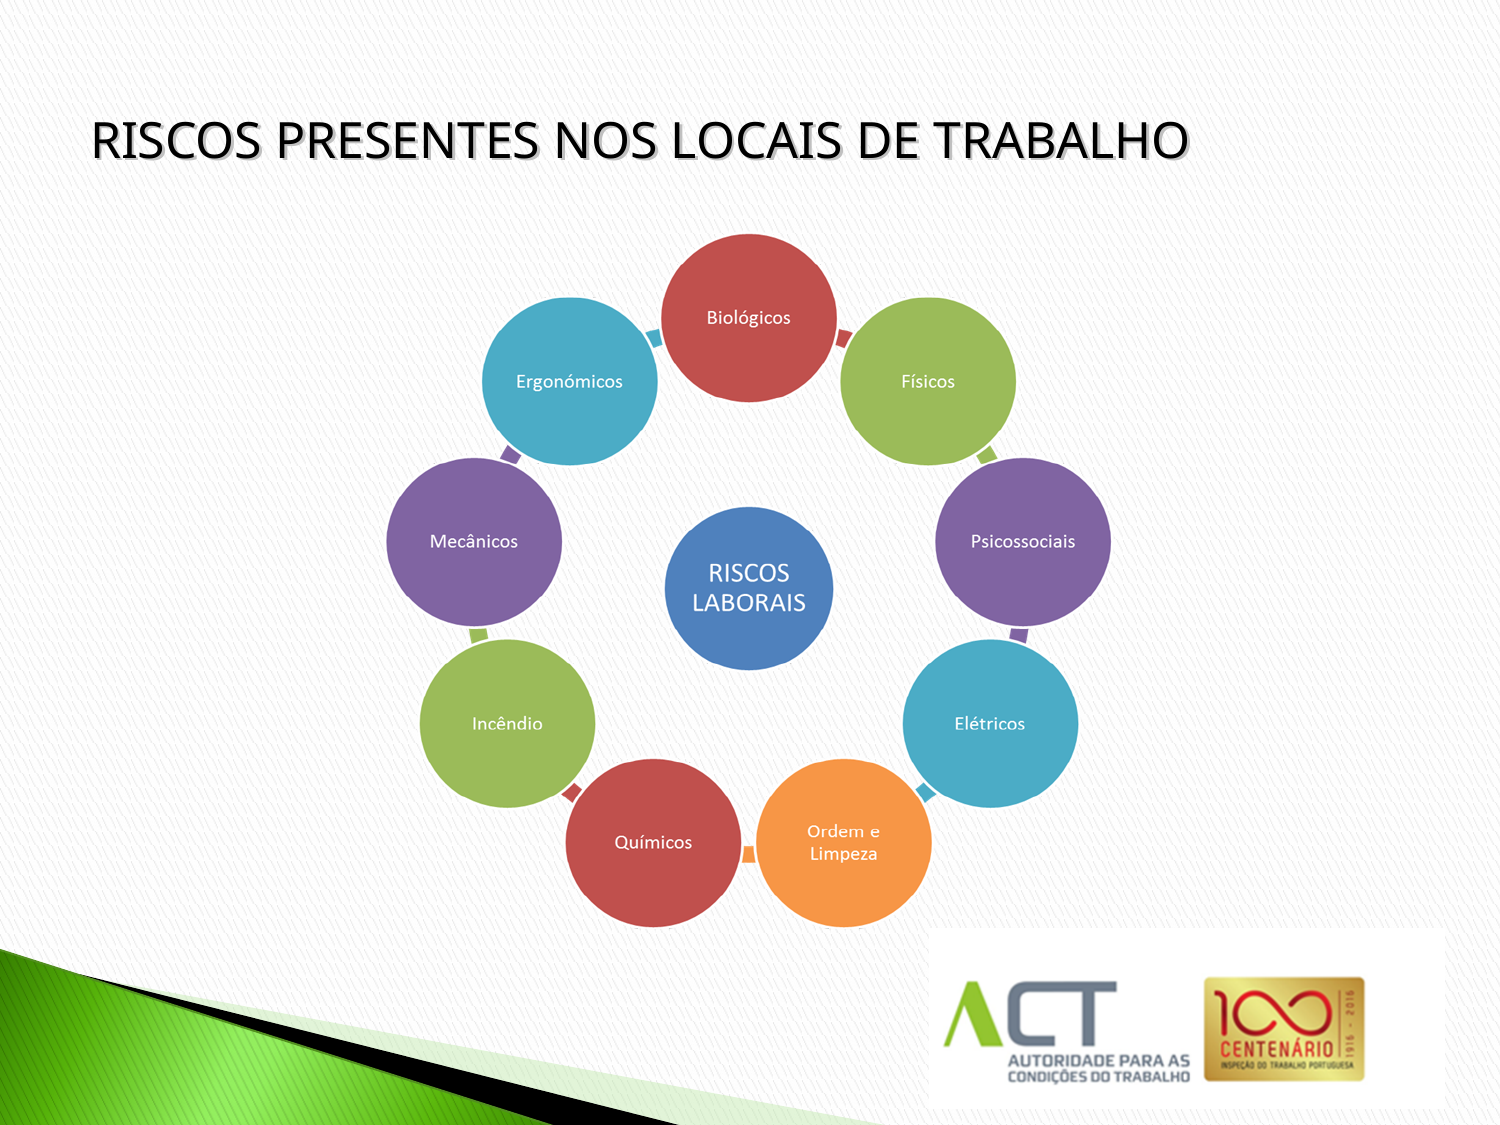

# RISCOS PRESENTES NOS LOCAIS DE TRABALHO